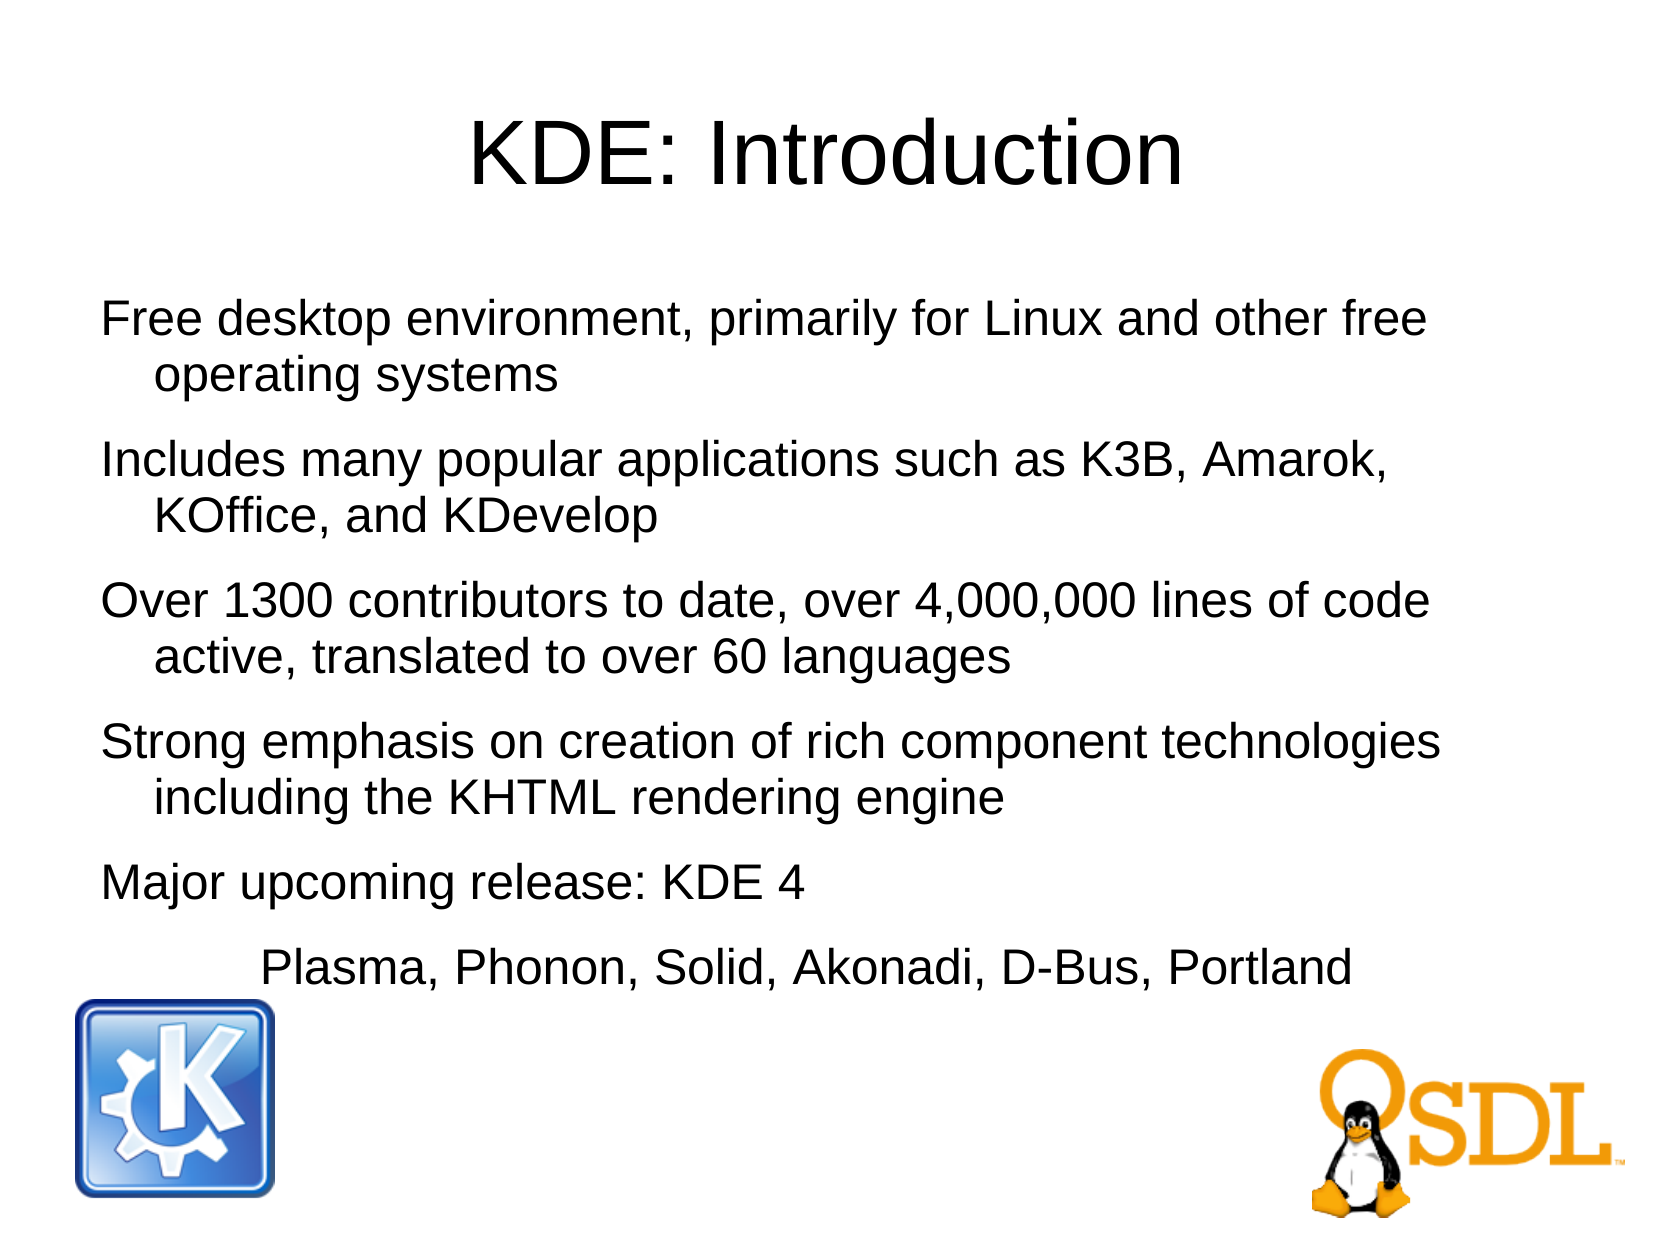

# KDE: Introduction
Free desktop environment, primarily for Linux and other free operating systems
Includes many popular applications such as K3B, Amarok, KOffice, and KDevelop
Over 1300 contributors to date, over 4,000,000 lines of code active, translated to over 60 languages
Strong emphasis on creation of rich component technologies including the KHTML rendering engine
Major upcoming release: KDE 4
Plasma, Phonon, Solid, Akonadi, D-Bus, Portland